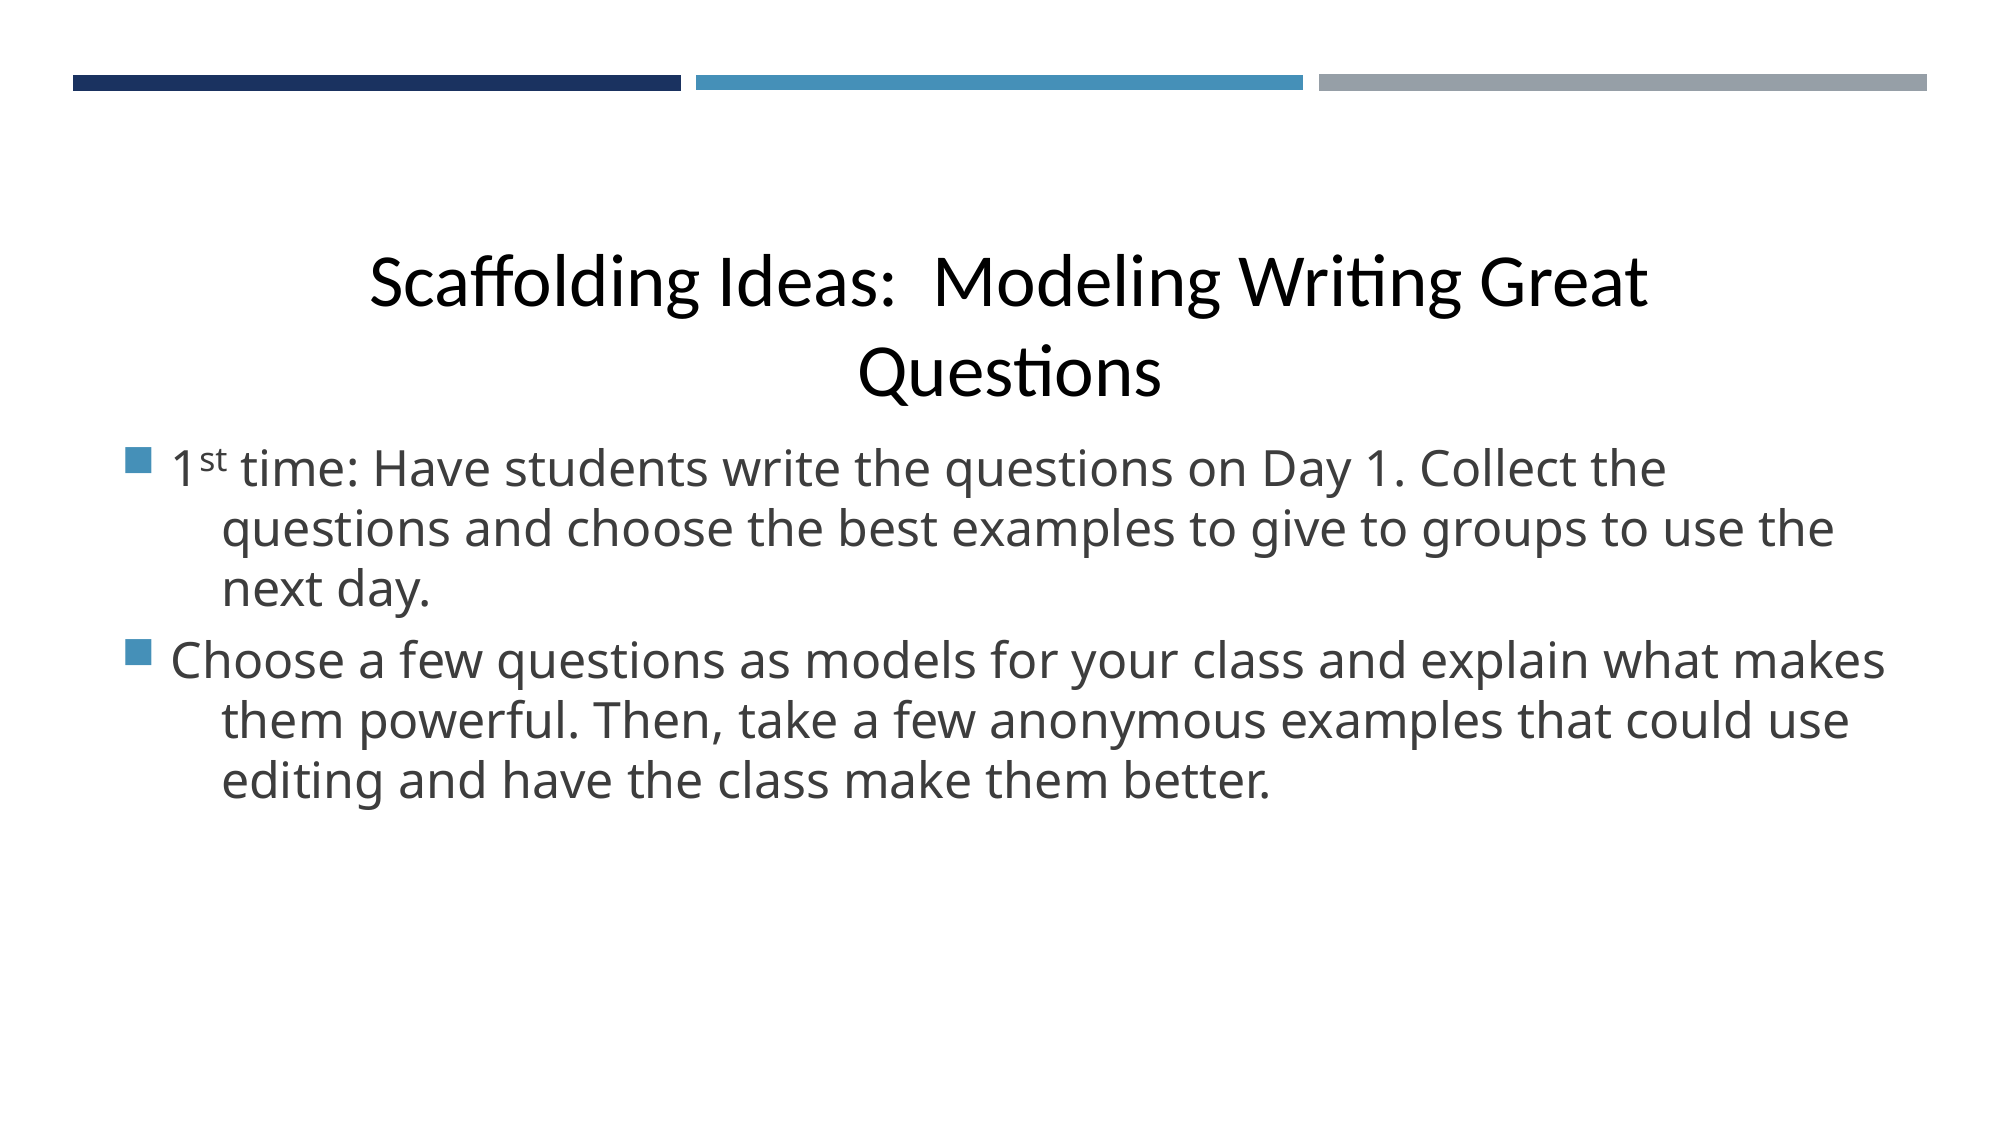

# Scaffolding ideas: Modeling writing great questions
Scaffolding Ideas: Modeling Writing Great Questions
1st time: Have students write the questions on Day 1. Collect the questions and choose the best examples to give to groups to use the next day.
Choose a few questions as models for your class and explain what makes them powerful. Then, take a few anonymous examples that could use editing and have the class make them better.